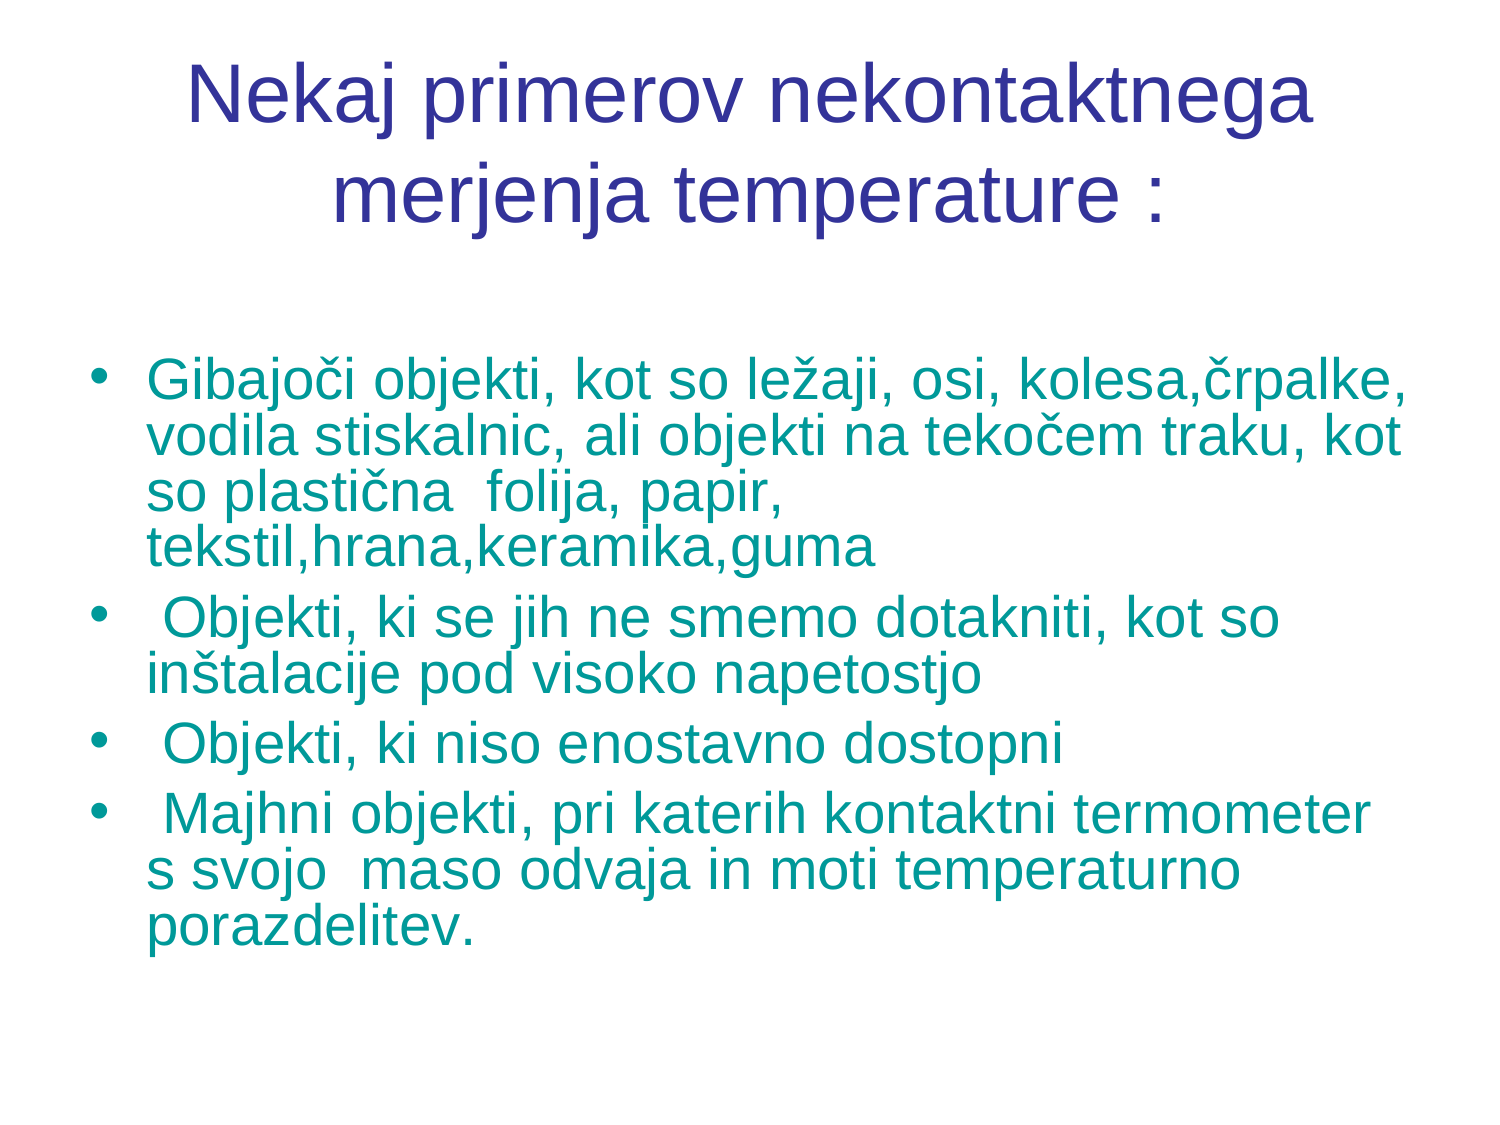

# Nekaj primerov nekontaktnega merjenja temperature :
Gibajoči objekti, kot so ležaji, osi, kolesa,črpalke, vodila stiskalnic, ali objekti na tekočem traku, kot so plastična folija, papir, tekstil,hrana,keramika,guma
 Objekti, ki se jih ne smemo dotakniti, kot so inštalacije pod visoko napetostjo
 Objekti, ki niso enostavno dostopni
 Majhni objekti, pri katerih kontaktni termometer s svojo maso odvaja in moti temperaturno porazdelitev.